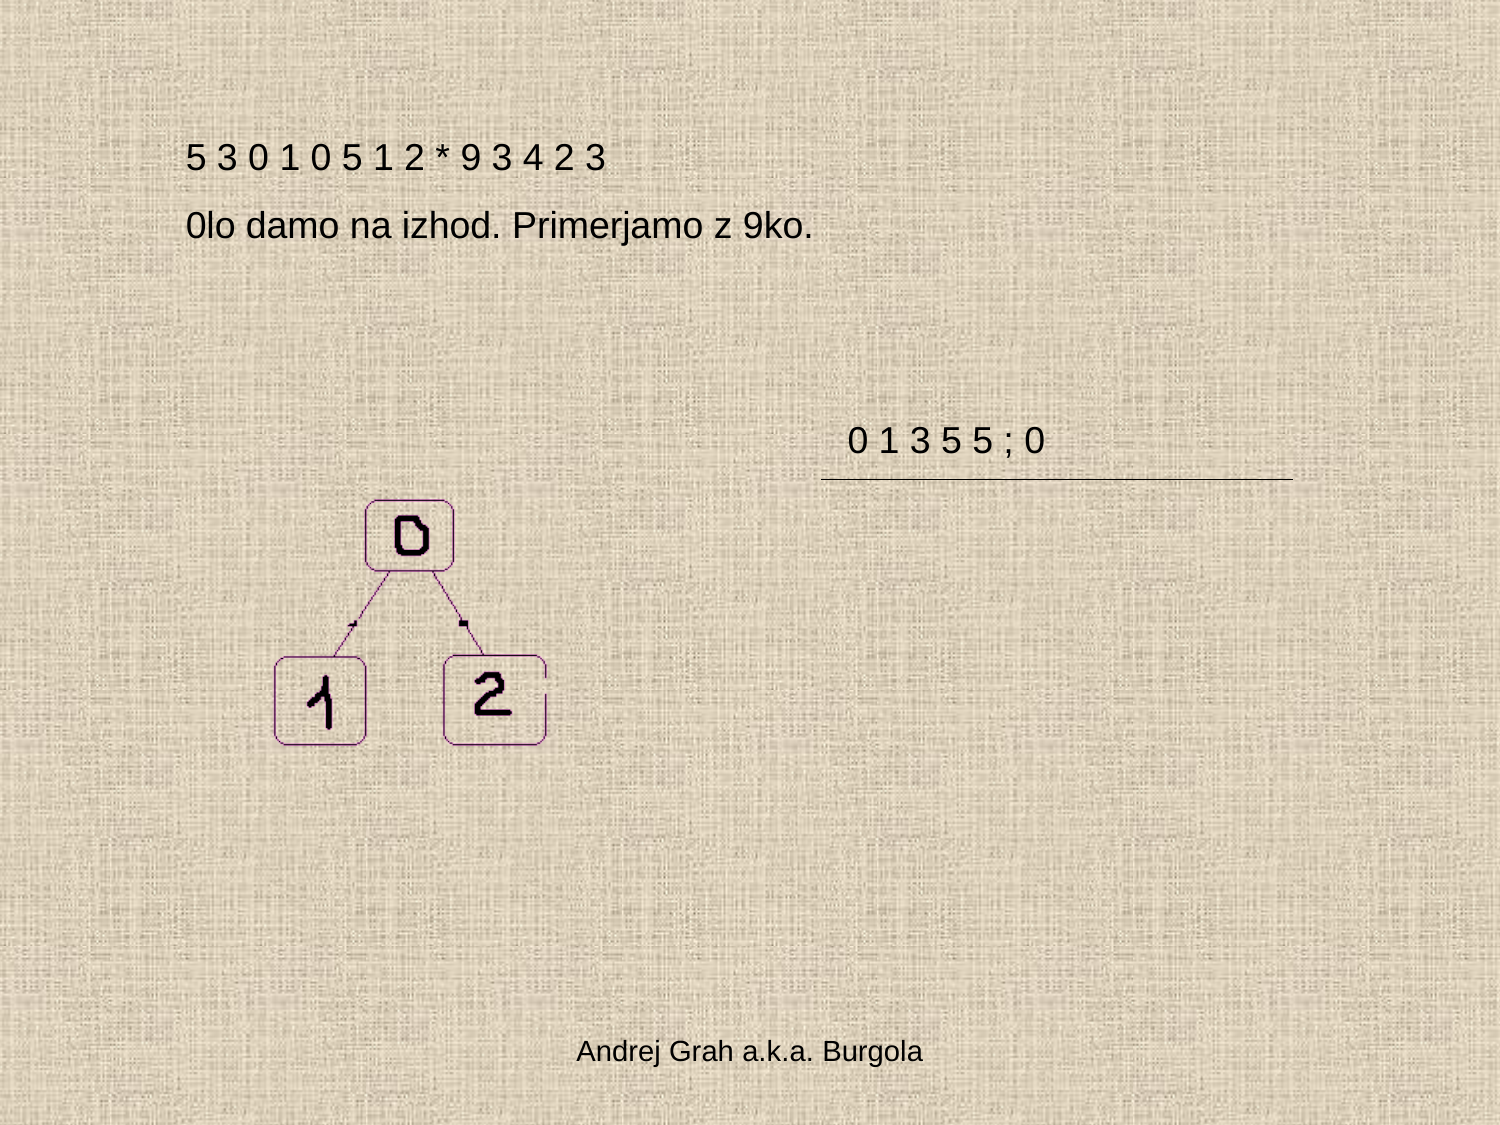

5 3 0 1 0 5 1 2 * 9 3 4 2 3
0lo damo na izhod. Primerjamo z 9ko.
0 1 3 5 5 ; 0
Andrej Grah a.k.a. Burgola